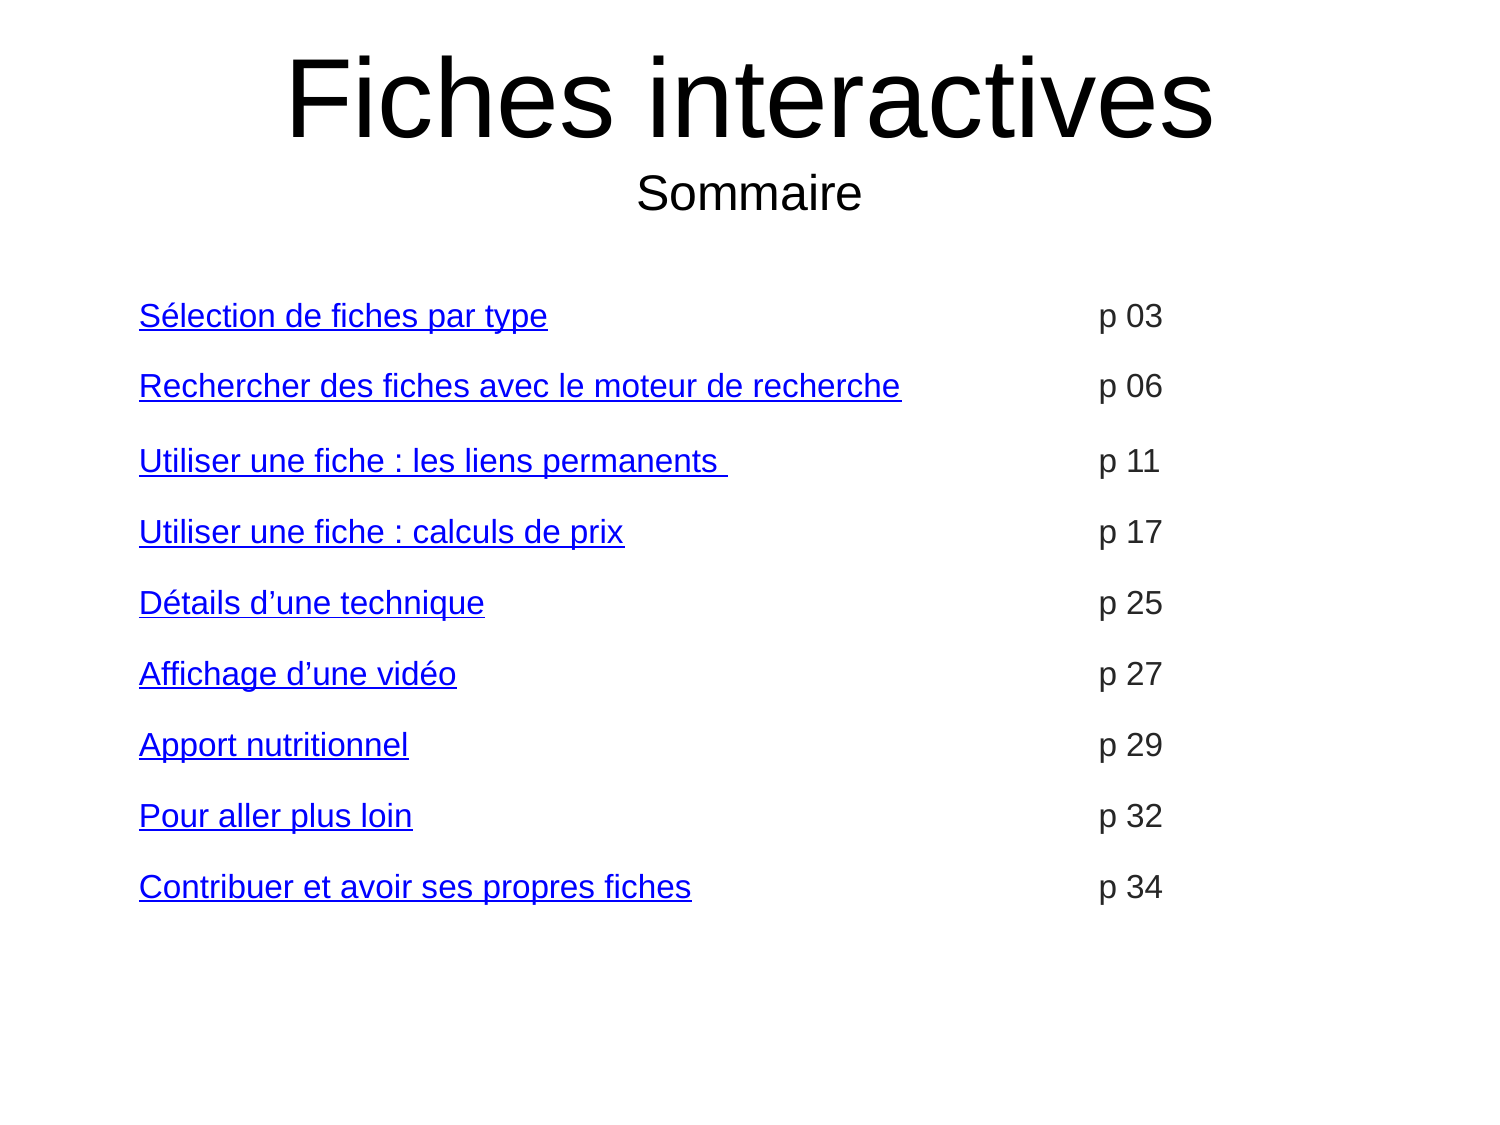

# Fiches interactives Sommaire
Sélection de fiches par type								p 03
Rechercher des fiches avec le moteur de recherche			p 06
Utiliser une fiche : les liens permanents 						p 11
Utiliser une fiche : calculs de prix							p 17
Détails d’une technique									p 25
Affichage d’une vidéo									p 27
Apport nutritionnel										p 29
Pour aller plus loin										p 32
Contribuer et avoir ses propres fiches						p 34